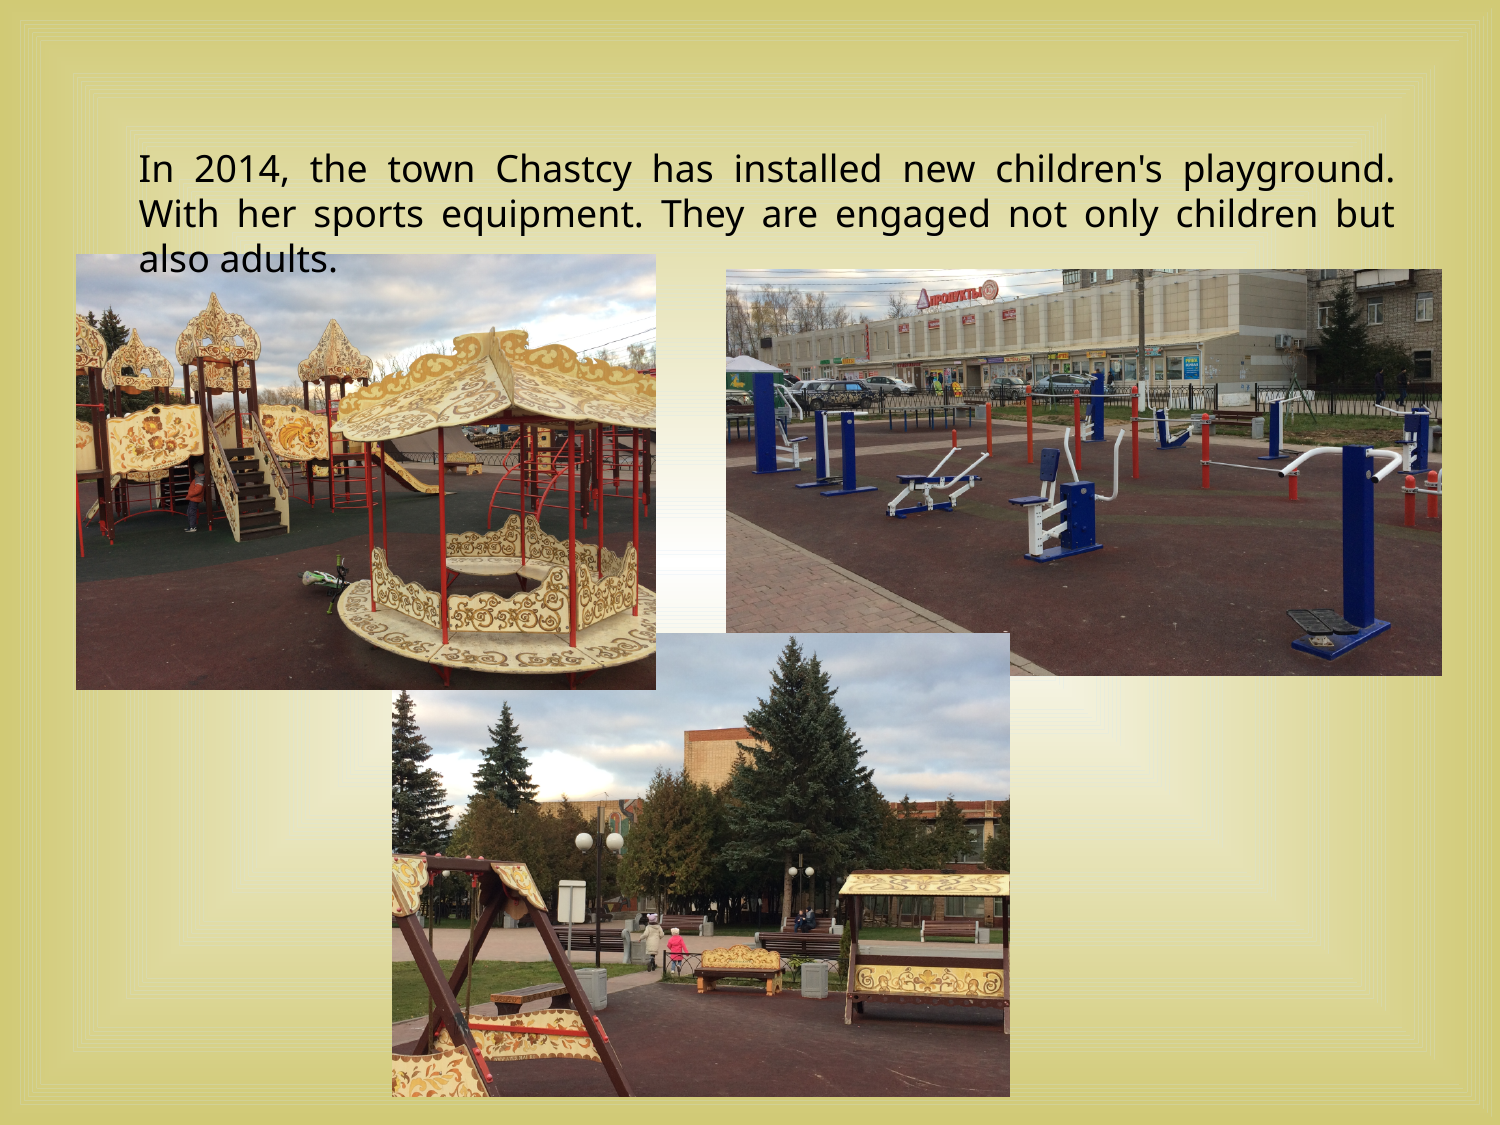

In 2014, the town Chastcy has installed new children's playground. With her sports equipment. They are engaged not only children but also adults.